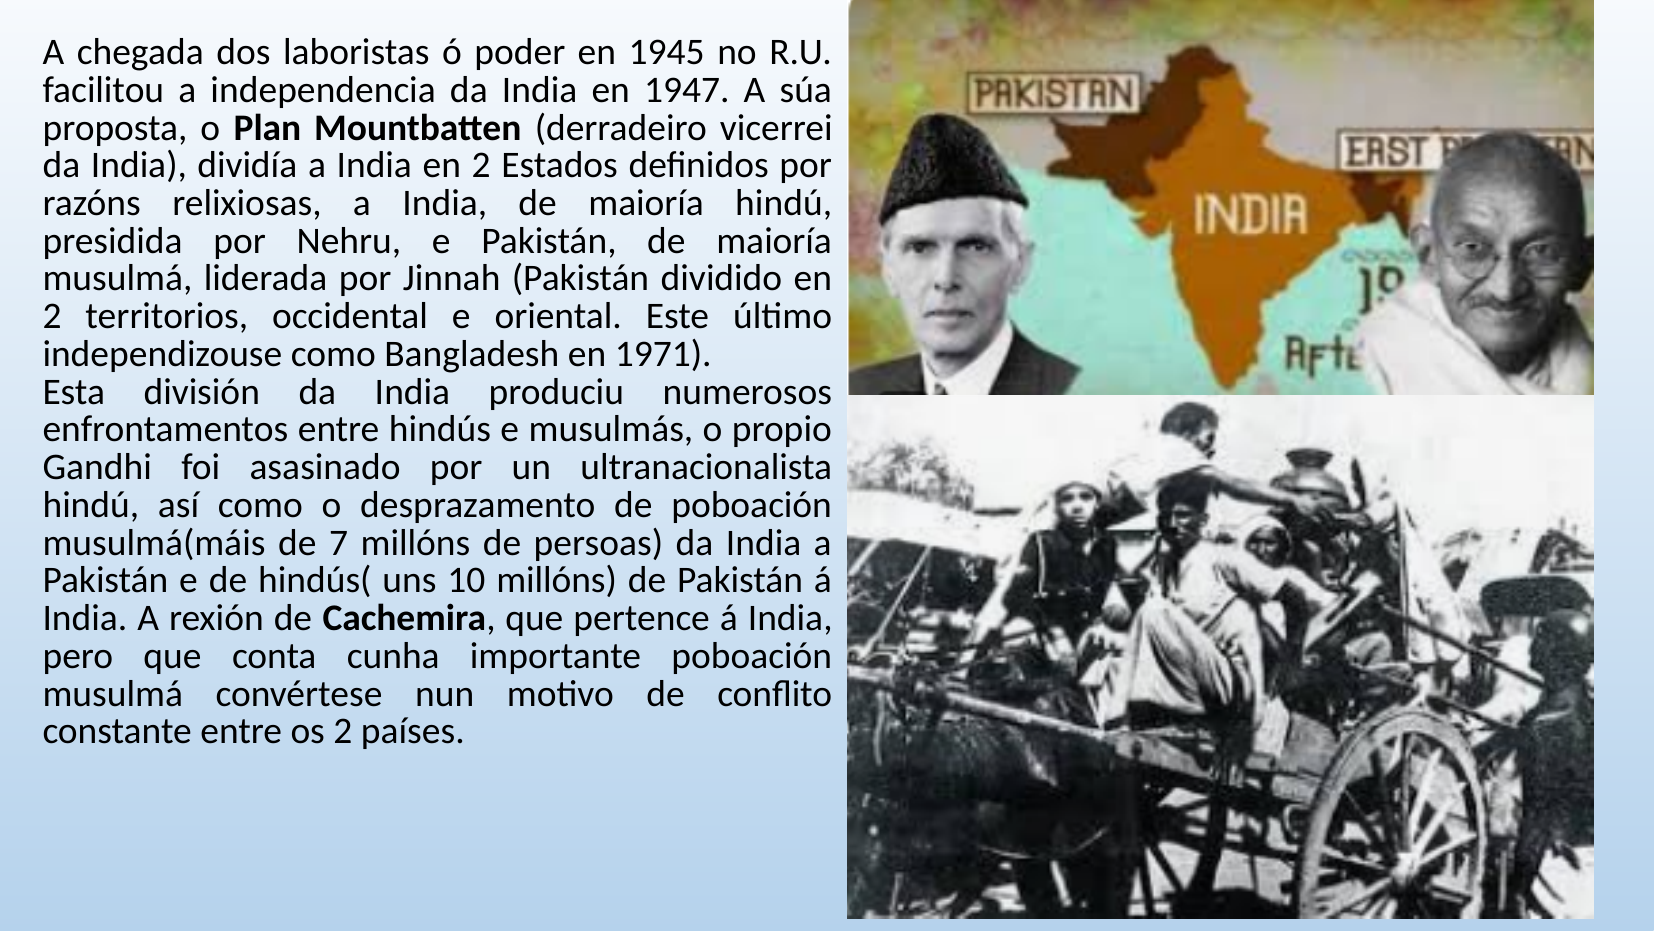

A chegada dos laboristas ó poder en 1945 no R.U. facilitou a independencia da India en 1947. A súa proposta, o Plan Mountbatten (derradeiro vicerrei da India), dividía a India en 2 Estados definidos por razóns relixiosas, a India, de maioría hindú, presidida por Nehru, e Pakistán, de maioría musulmá, liderada por Jinnah (Pakistán dividido en 2 territorios, occidental e oriental. Este último independizouse como Bangladesh en 1971).
Esta división da India produciu numerosos enfrontamentos entre hindús e musulmás, o propio Gandhi foi asasinado por un ultranacionalista hindú, así como o desprazamento de poboación musulmá(máis de 7 millóns de persoas) da India a Pakistán e de hindús( uns 10 millóns) de Pakistán á India. A rexión de Cachemira, que pertence á India, pero que conta cunha importante poboación musulmá convértese nun motivo de conflito constante entre os 2 países.